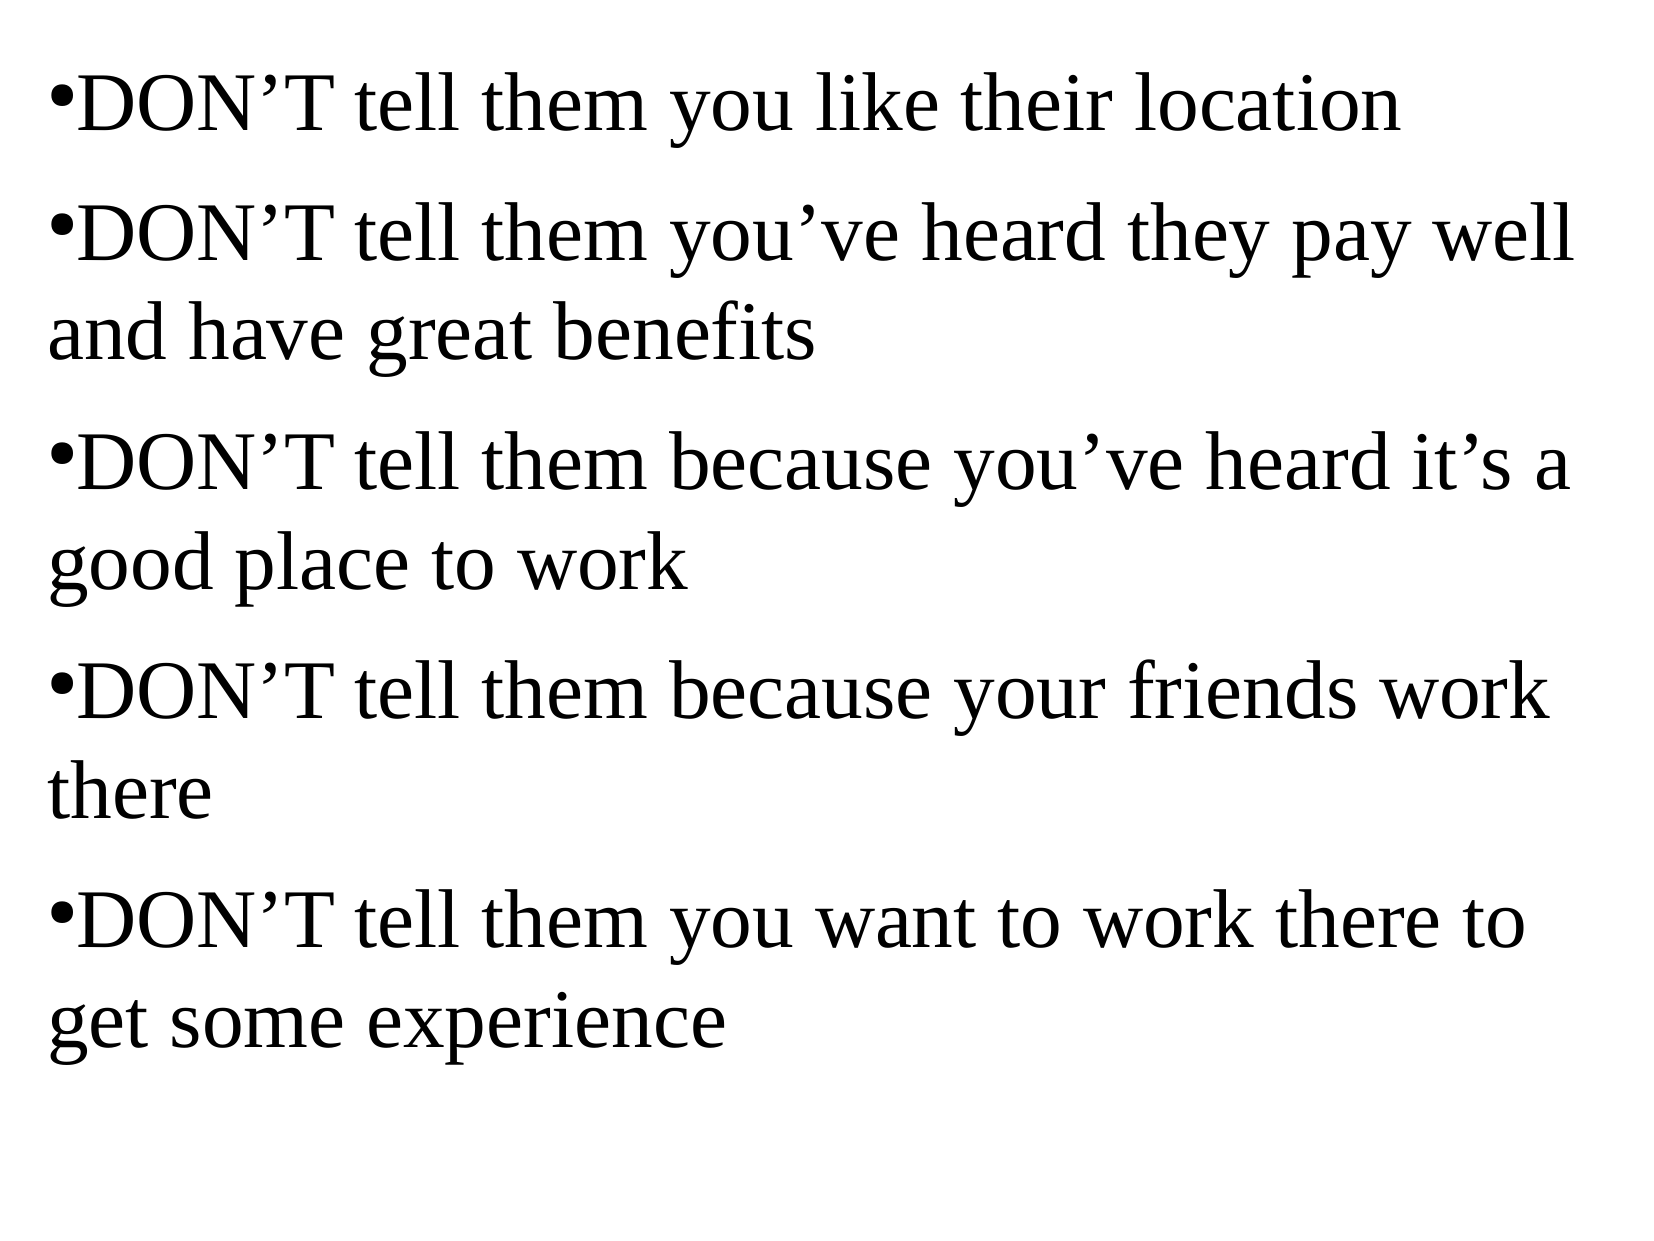

# DON’T tell them you like their location
DON’T tell them you’ve heard they pay well and have great benefits
DON’T tell them because you’ve heard it’s a good place to work
DON’T tell them because your friends work there
DON’T tell them you want to work there to get some experience